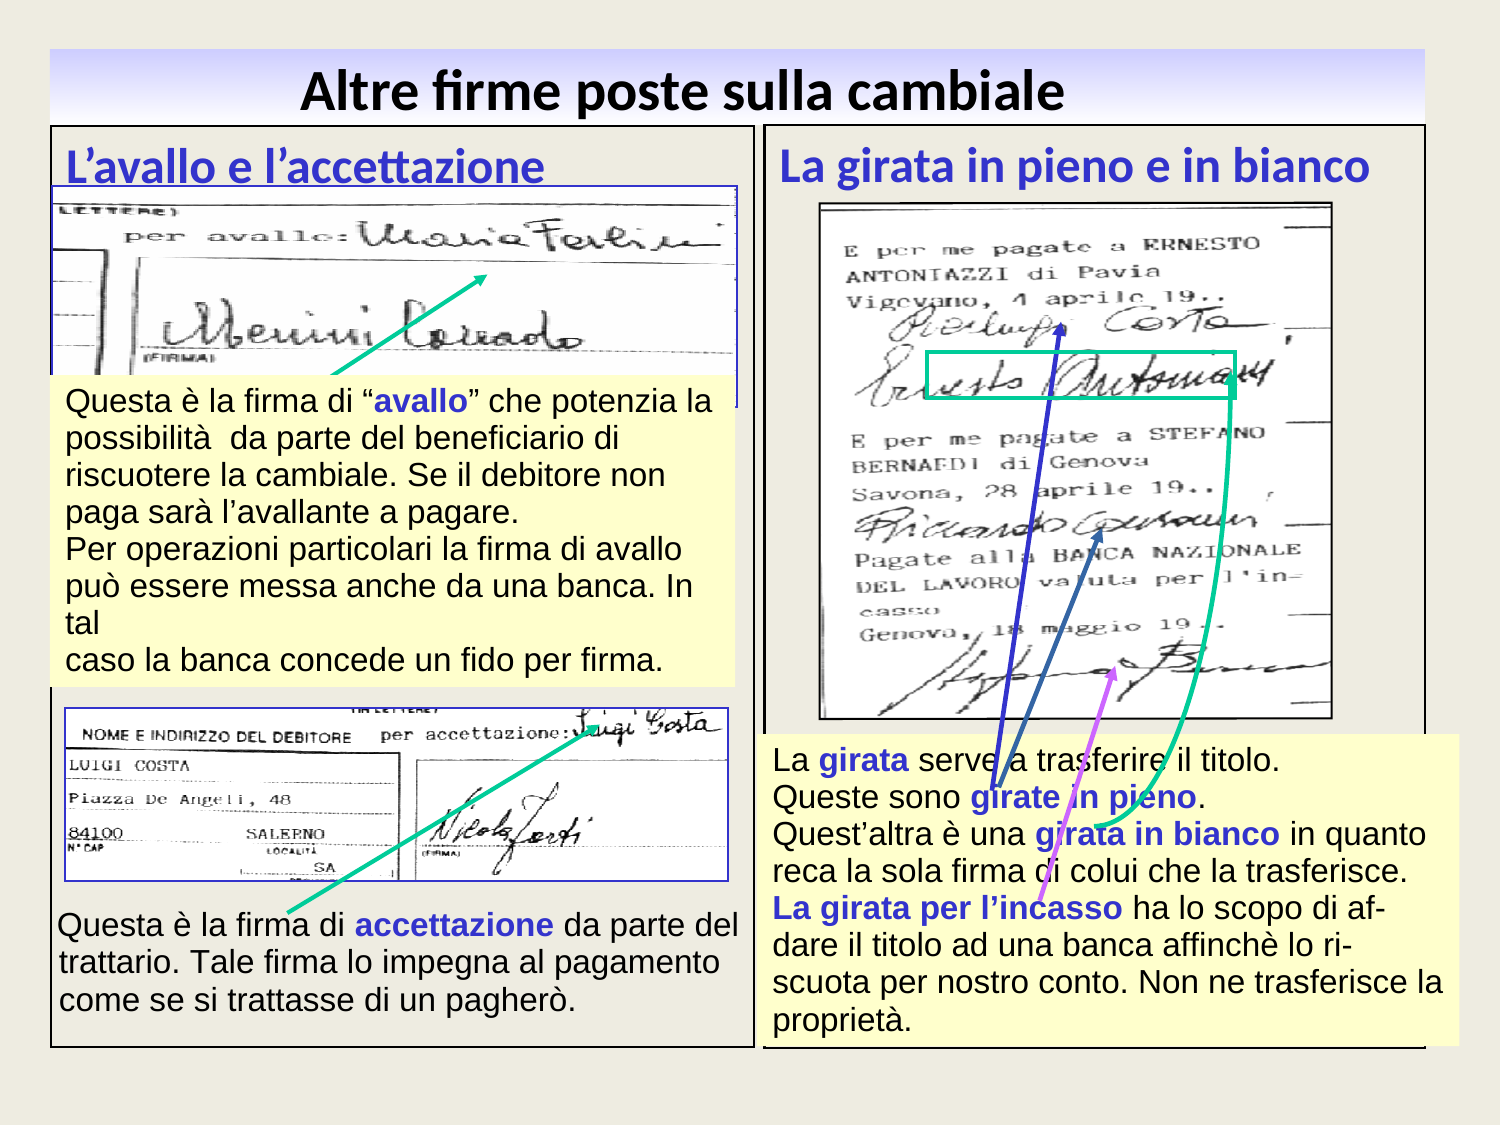

# Altre firme poste sulla cambiale
La girata in pieno e in bianco
L’avallo e l’accettazione
Questa è la firma di “avallo” che potenzia la
possibilità da parte del beneficiario di riscuotere la cambiale. Se il debitore non paga sarà l’avallante a pagare.
Per operazioni particolari la firma di avallo
può essere messa anche da una banca. In tal
caso la banca concede un fido per firma.
La girata serve a trasferire il titolo.
Queste sono girate in pieno.
Quest’altra è una girata in bianco in quanto
reca la sola firma di colui che la trasferisce.
La girata per l’incasso ha lo scopo di af-
dare il titolo ad una banca affinchè lo ri-
scuota per nostro conto. Non ne trasferisce la
proprietà.
 Questa è la firma di accettazione da parte del
 trattario. Tale firma lo impegna al pagamento
 come se si trattasse di un pagherò.